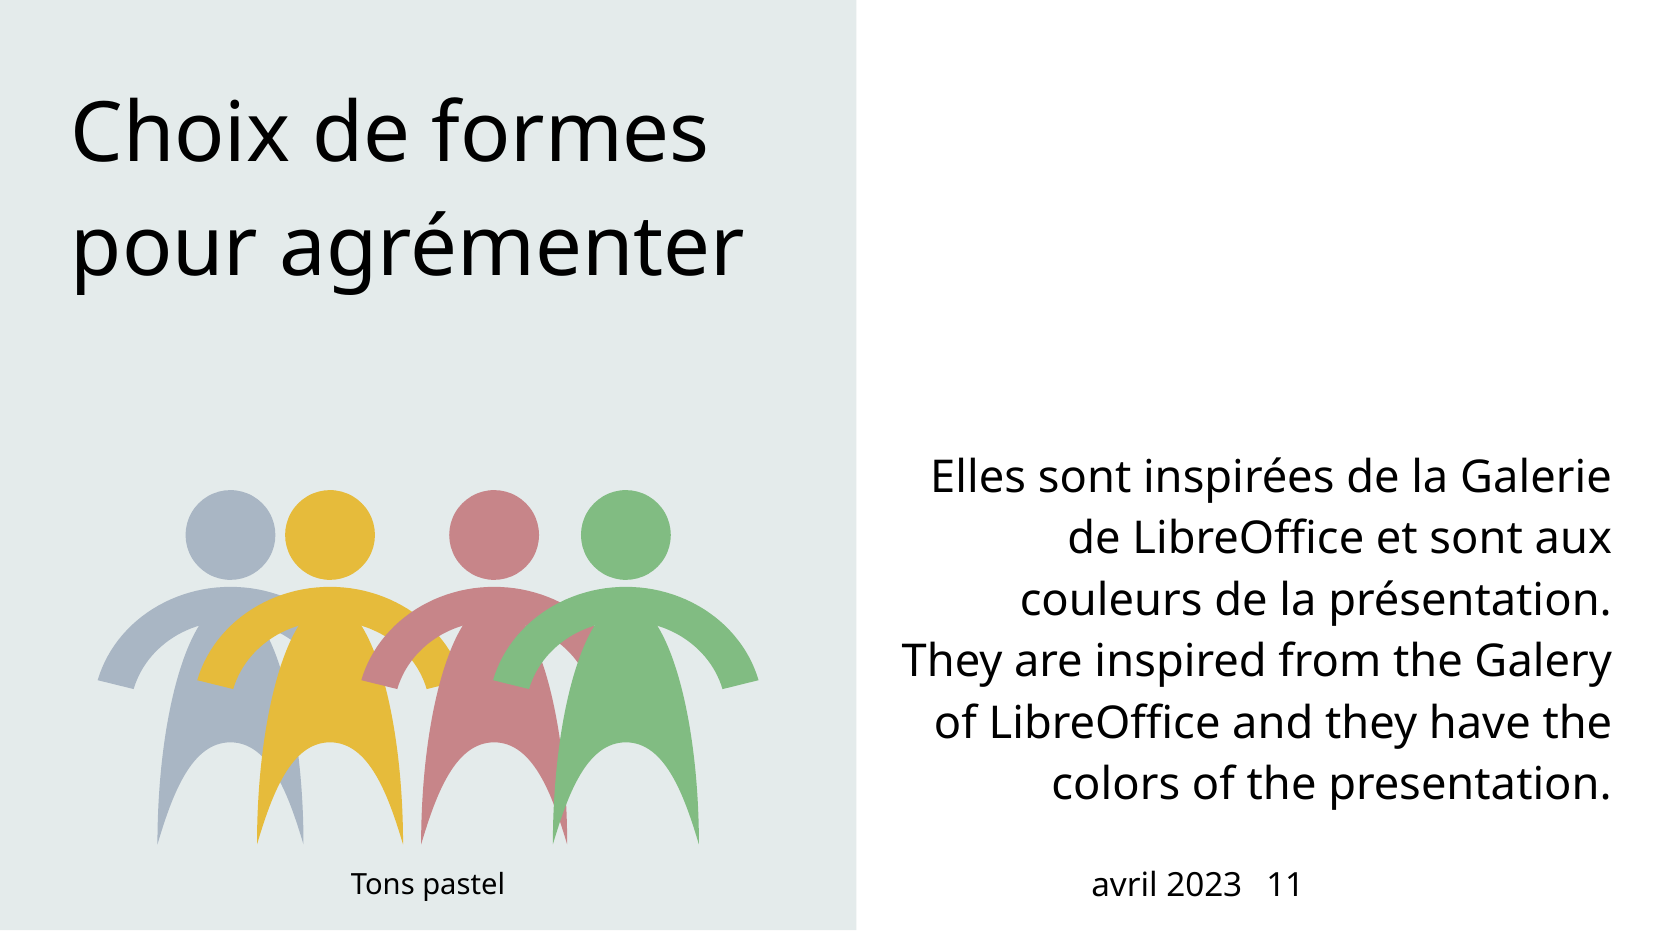

# Choix de formes pour agrémenter
Elles sont inspirées de la Galerie de LibreOffice et sont aux couleurs de la présentation.
They are inspired from the Galery of LibreOffice and they have the colors of the presentation.
Tons pastel
11
avril 2023